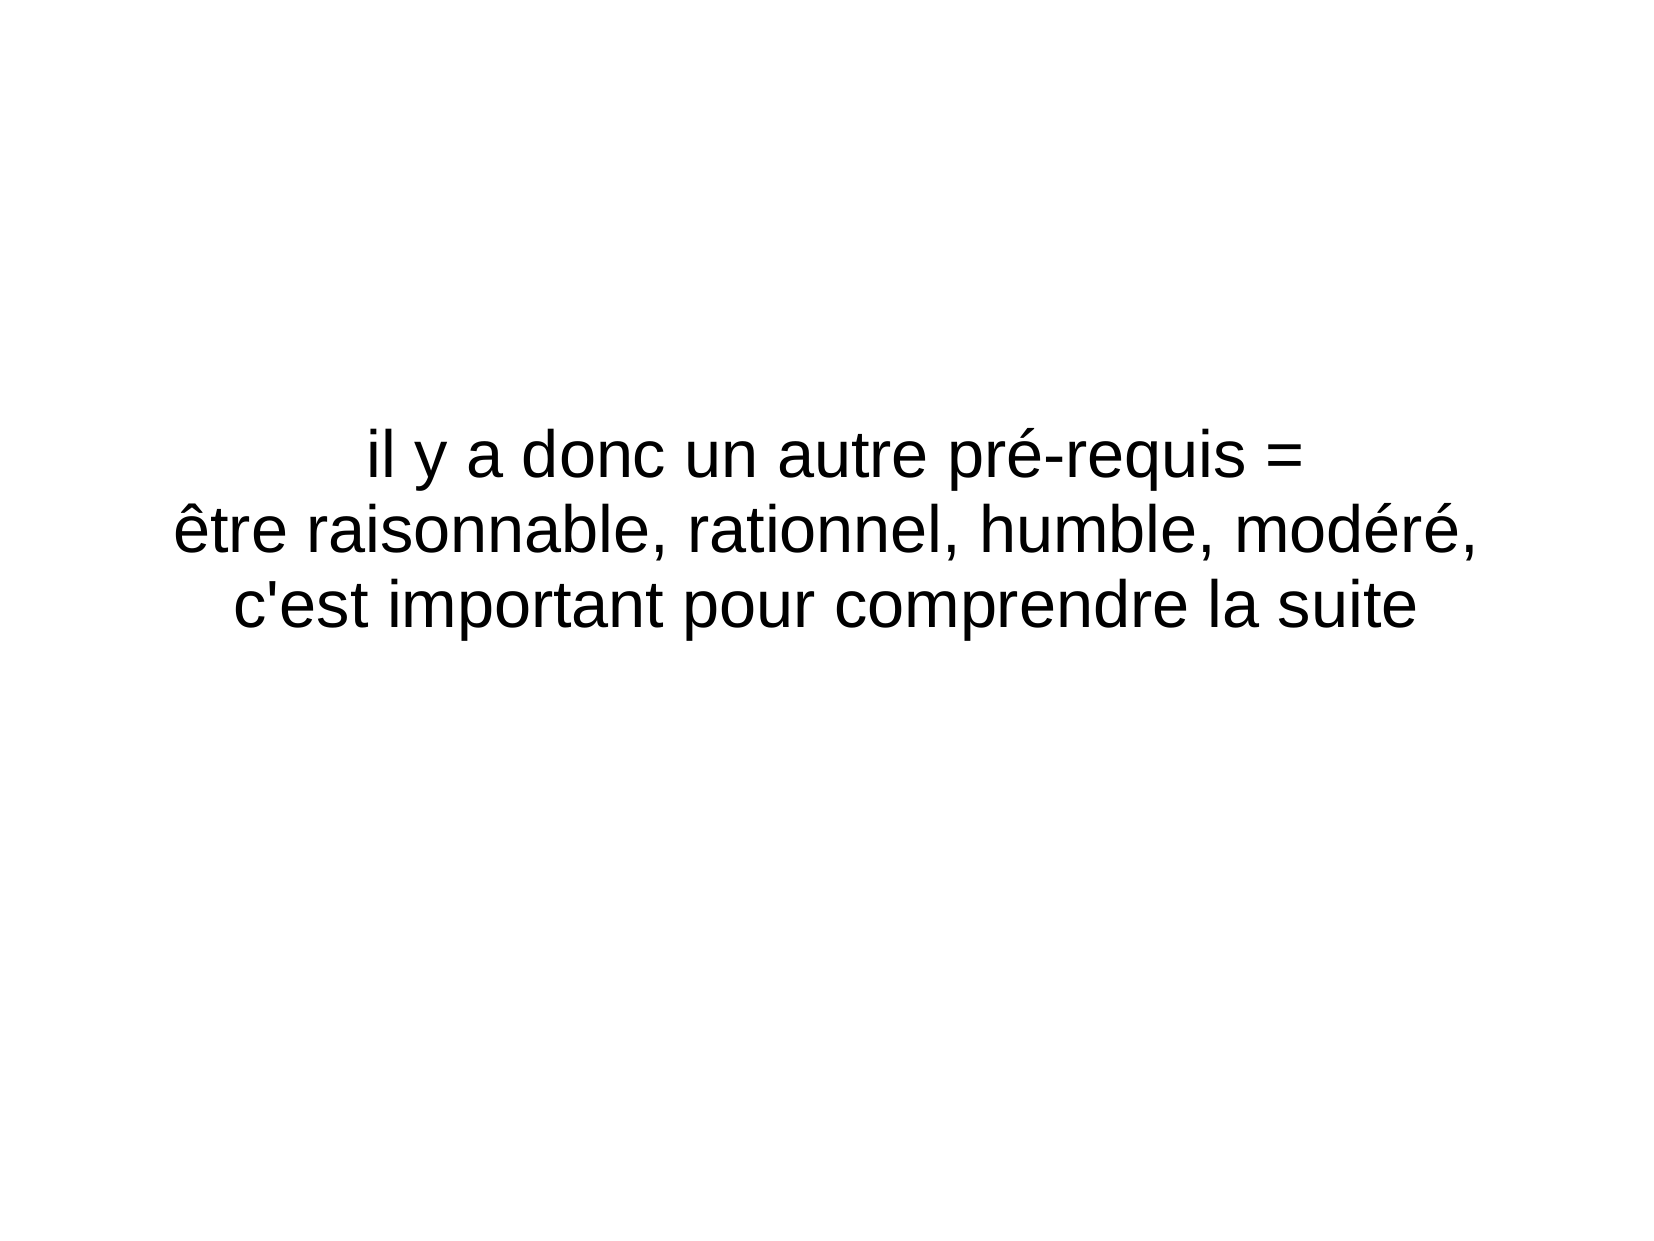

# il y a donc un autre pré-requis =
être raisonnable, rationnel, humble, modéré,
c'est important pour comprendre la suite